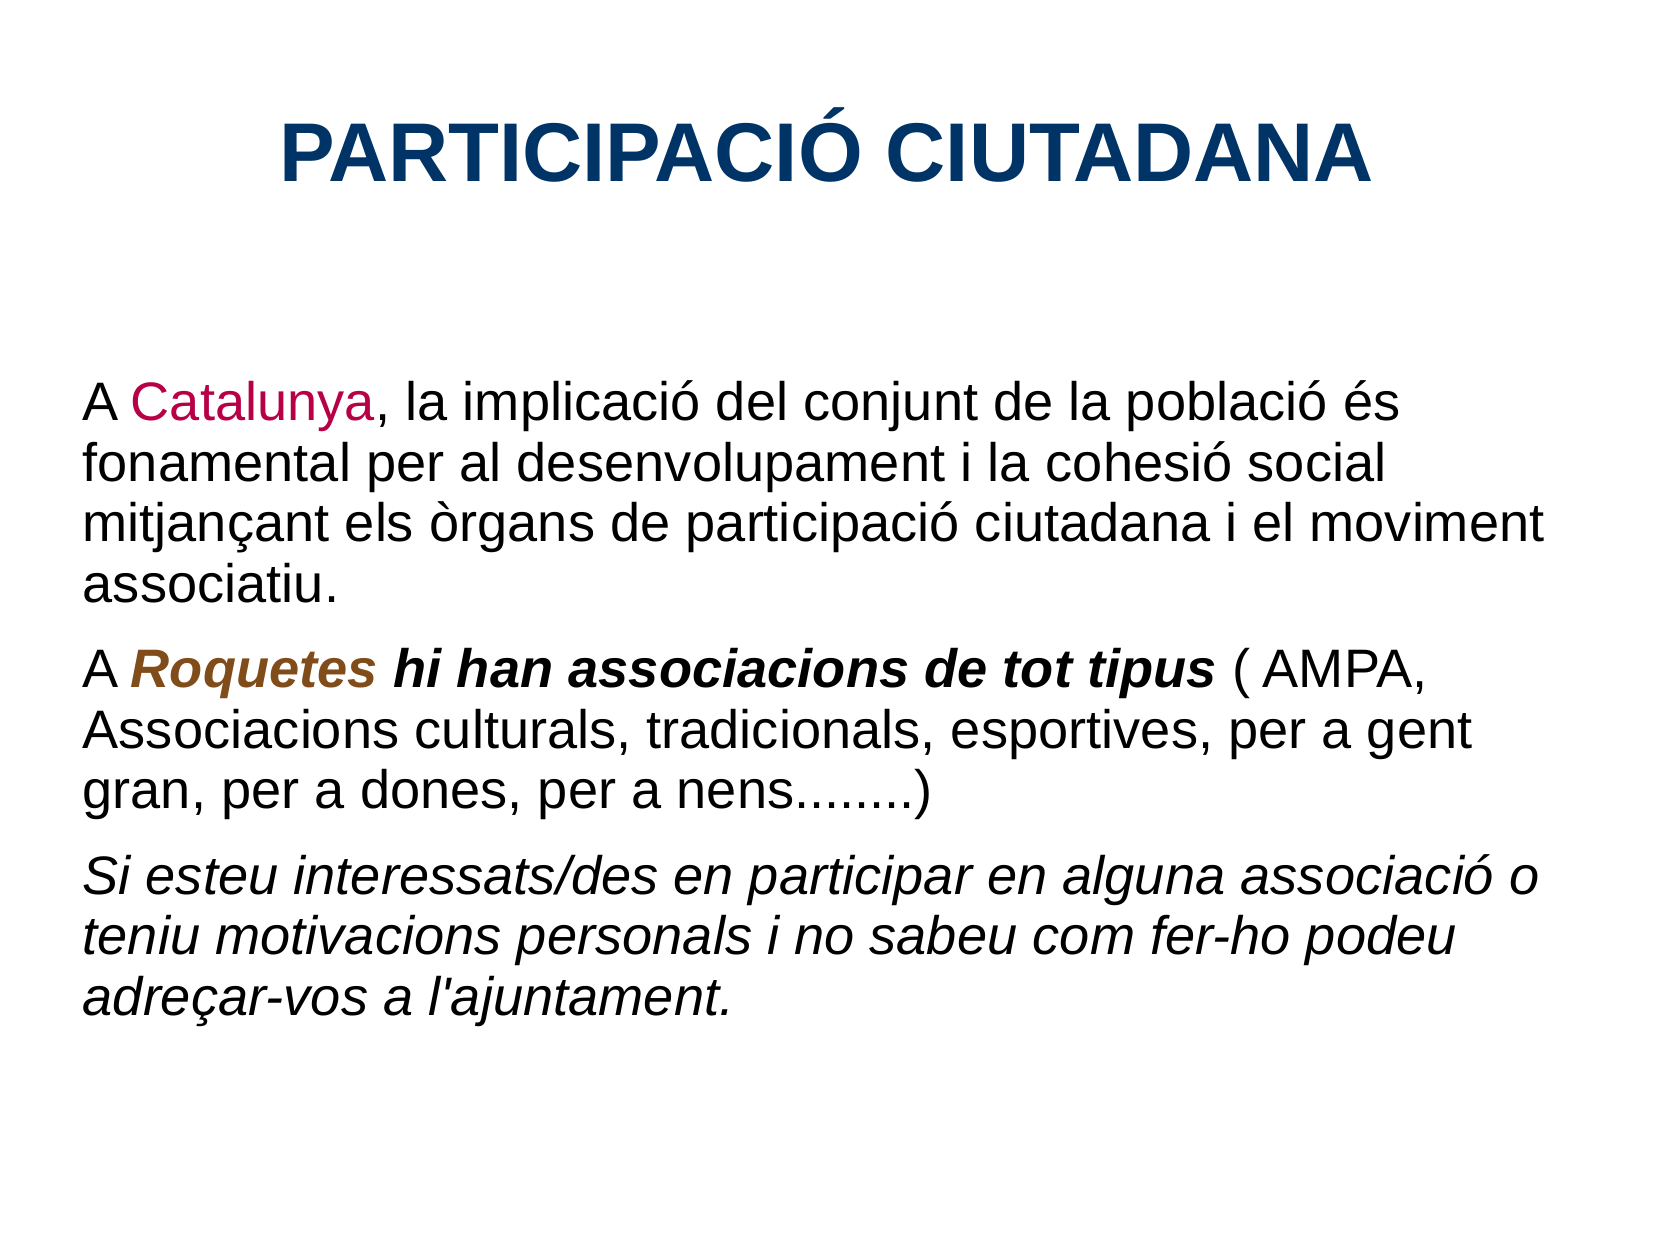

# PARTICIPACIÓ CIUTADANA
A Catalunya, la implicació del conjunt de la població és fonamental per al desenvolupament i la cohesió social mitjançant els òrgans de participació ciutadana i el moviment associatiu.
A Roquetes hi han associacions de tot tipus ( AMPA, Associacions culturals, tradicionals, esportives, per a gent gran, per a dones, per a nens........)
Si esteu interessats/des en participar en alguna associació o teniu motivacions personals i no sabeu com fer-ho podeu adreçar-vos a l'ajuntament.